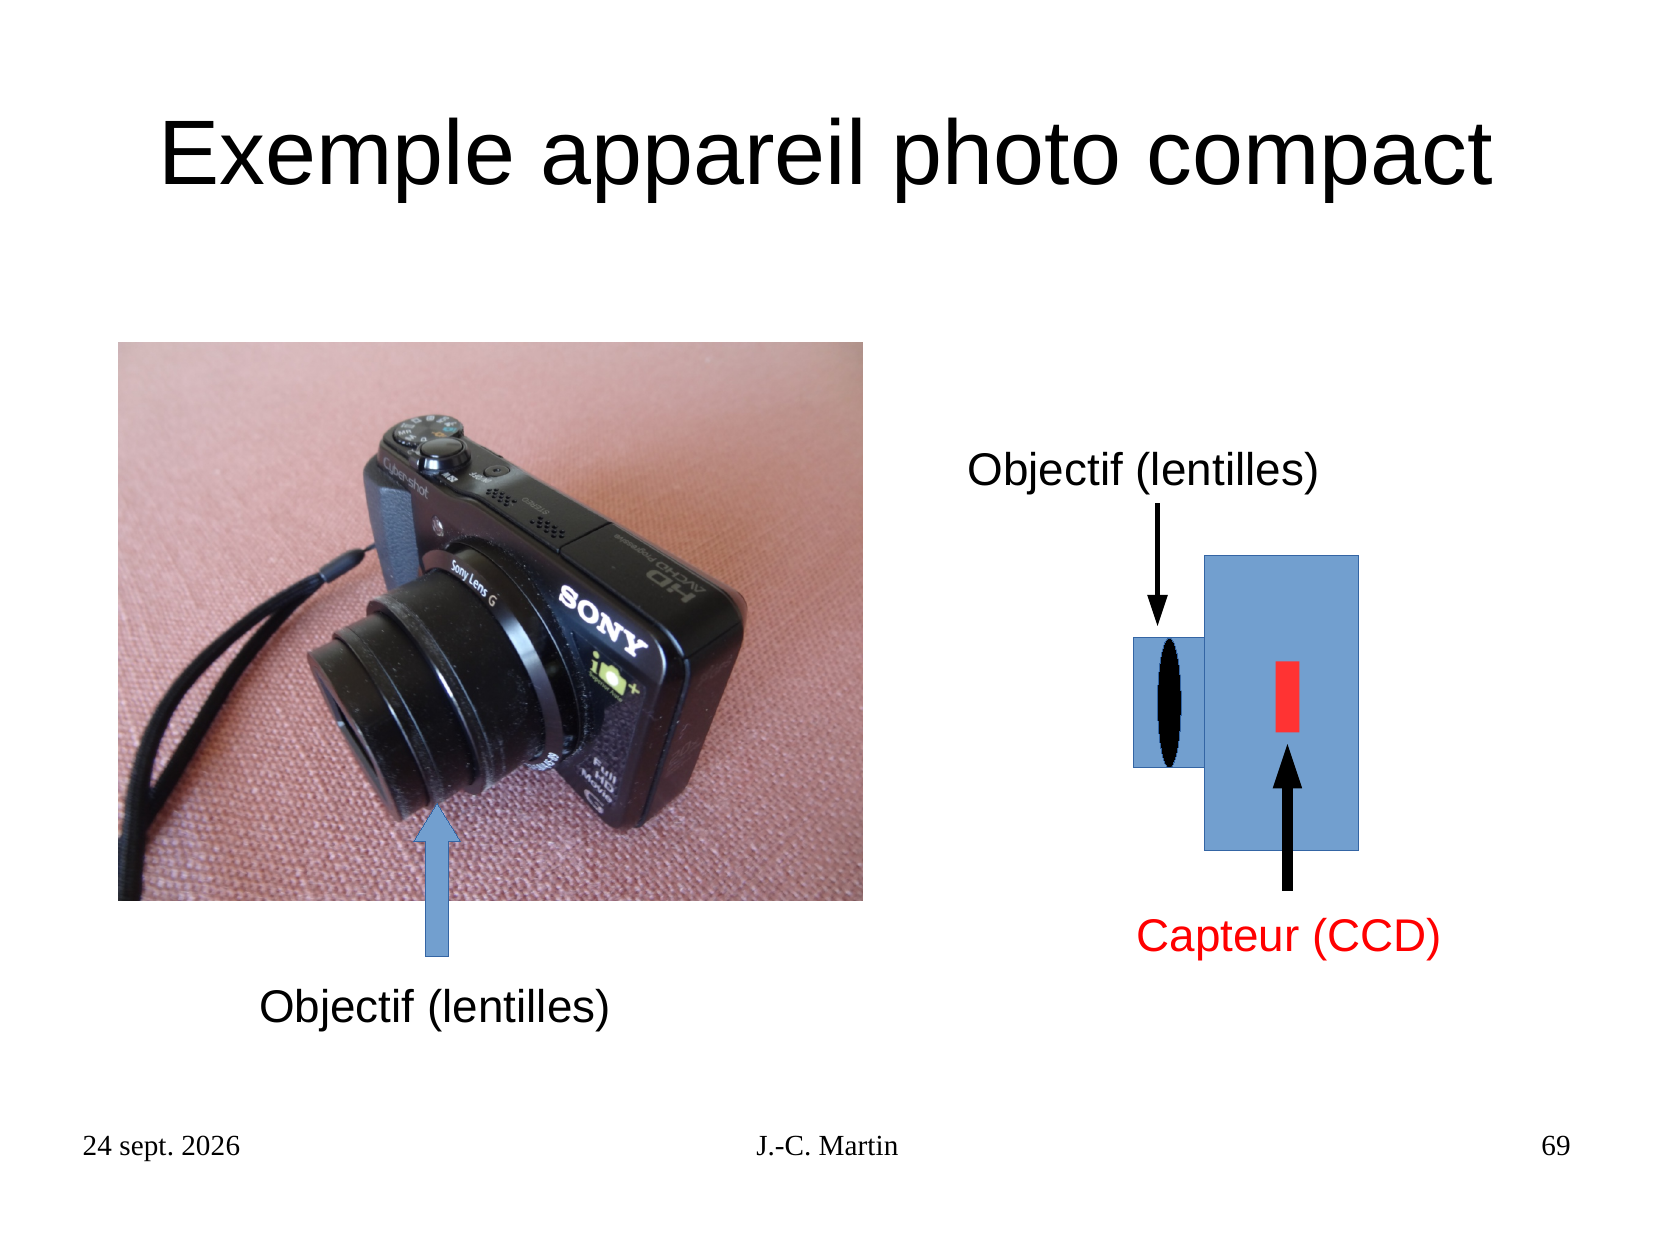

# Exemple appareil photo compact
Objectif (lentilles)
Capteur (CCD)
Objectif (lentilles)
J.-C. Martin
69